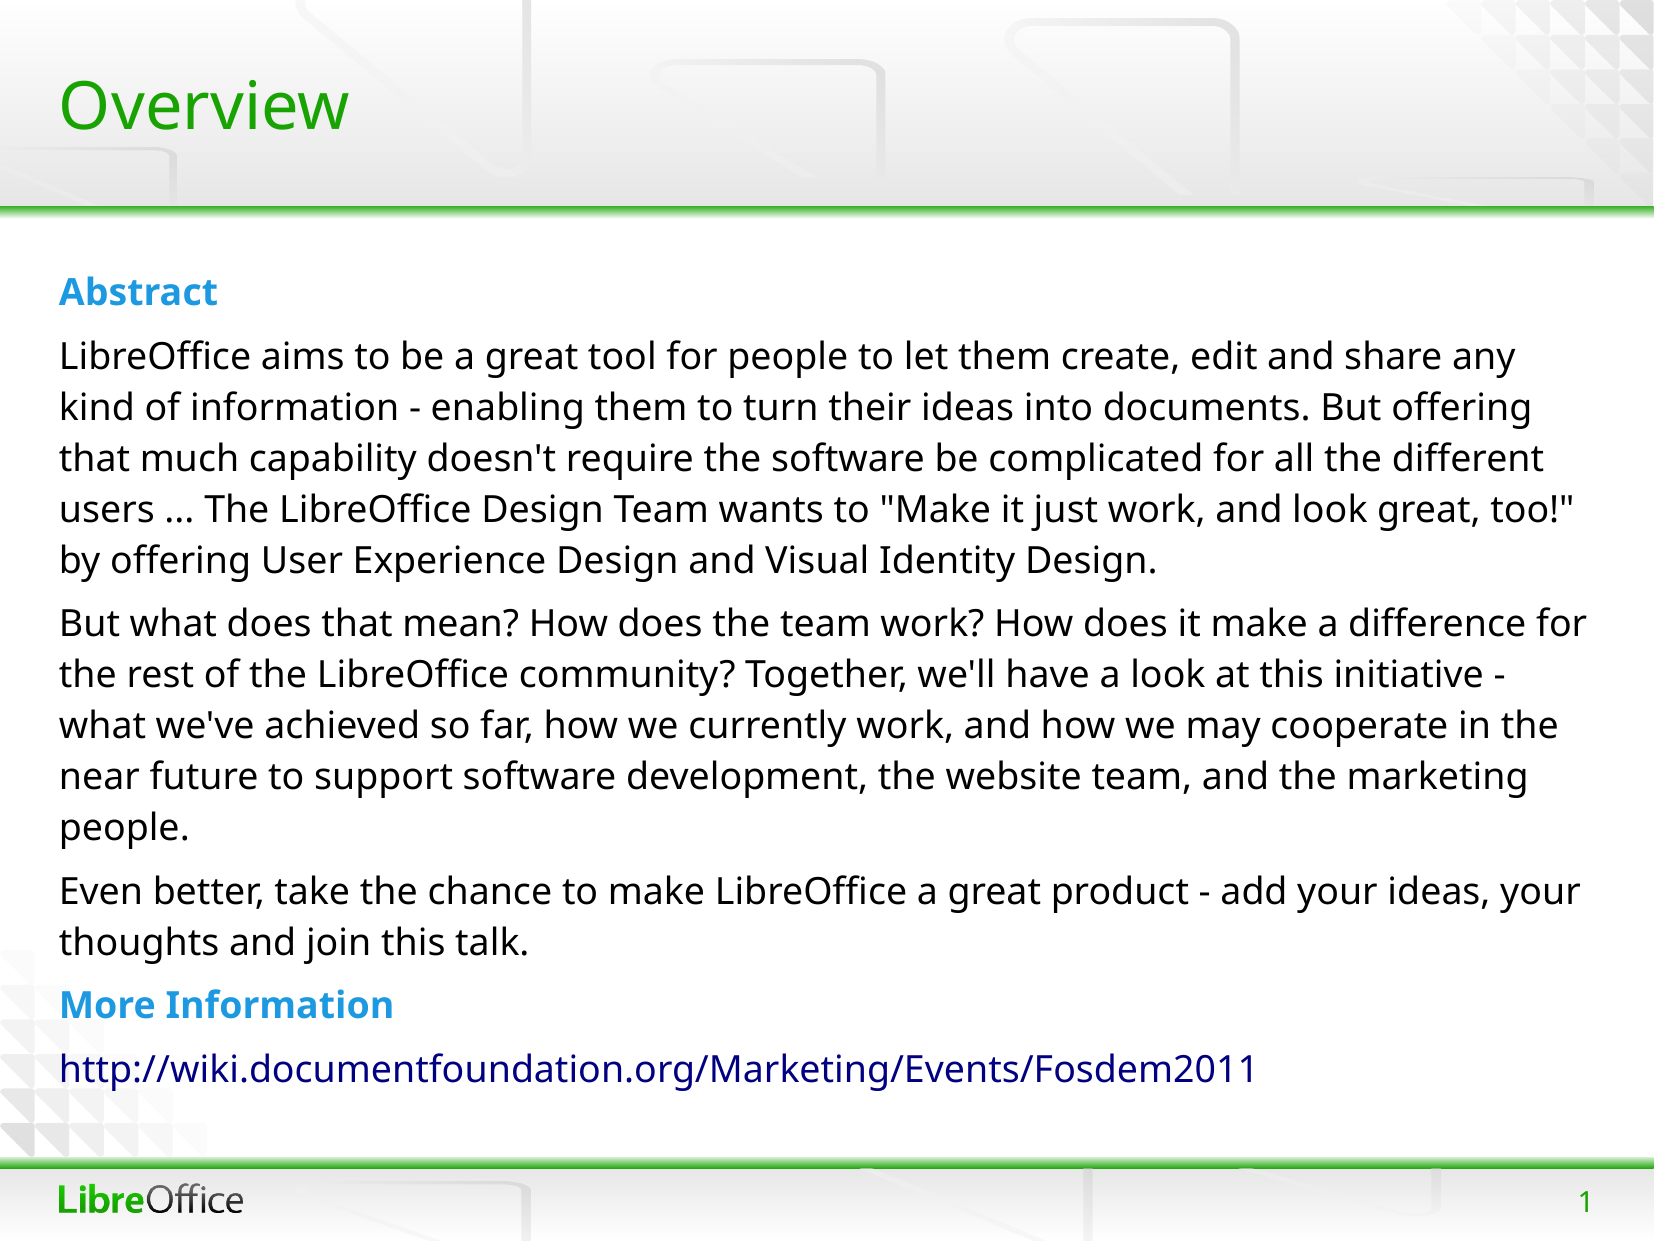

# Overview
Abstract
LibreOffice aims to be a great tool for people to let them create, edit and share any kind of information - enabling them to turn their ideas into documents. But offering that much capability doesn't require the software be complicated for all the different users ... The LibreOffice Design Team wants to "Make it just work, and look great, too!" by offering User Experience Design and Visual Identity Design.
But what does that mean? How does the team work? How does it make a difference for the rest of the LibreOffice community? Together, we'll have a look at this initiative - what we've achieved so far, how we currently work, and how we may cooperate in the near future to support software development, the website team, and the marketing people.
Even better, take the chance to make LibreOffice a great product - add your ideas, your thoughts and join this talk.
More Information
http://wiki.documentfoundation.org/Marketing/Events/Fosdem2011
1